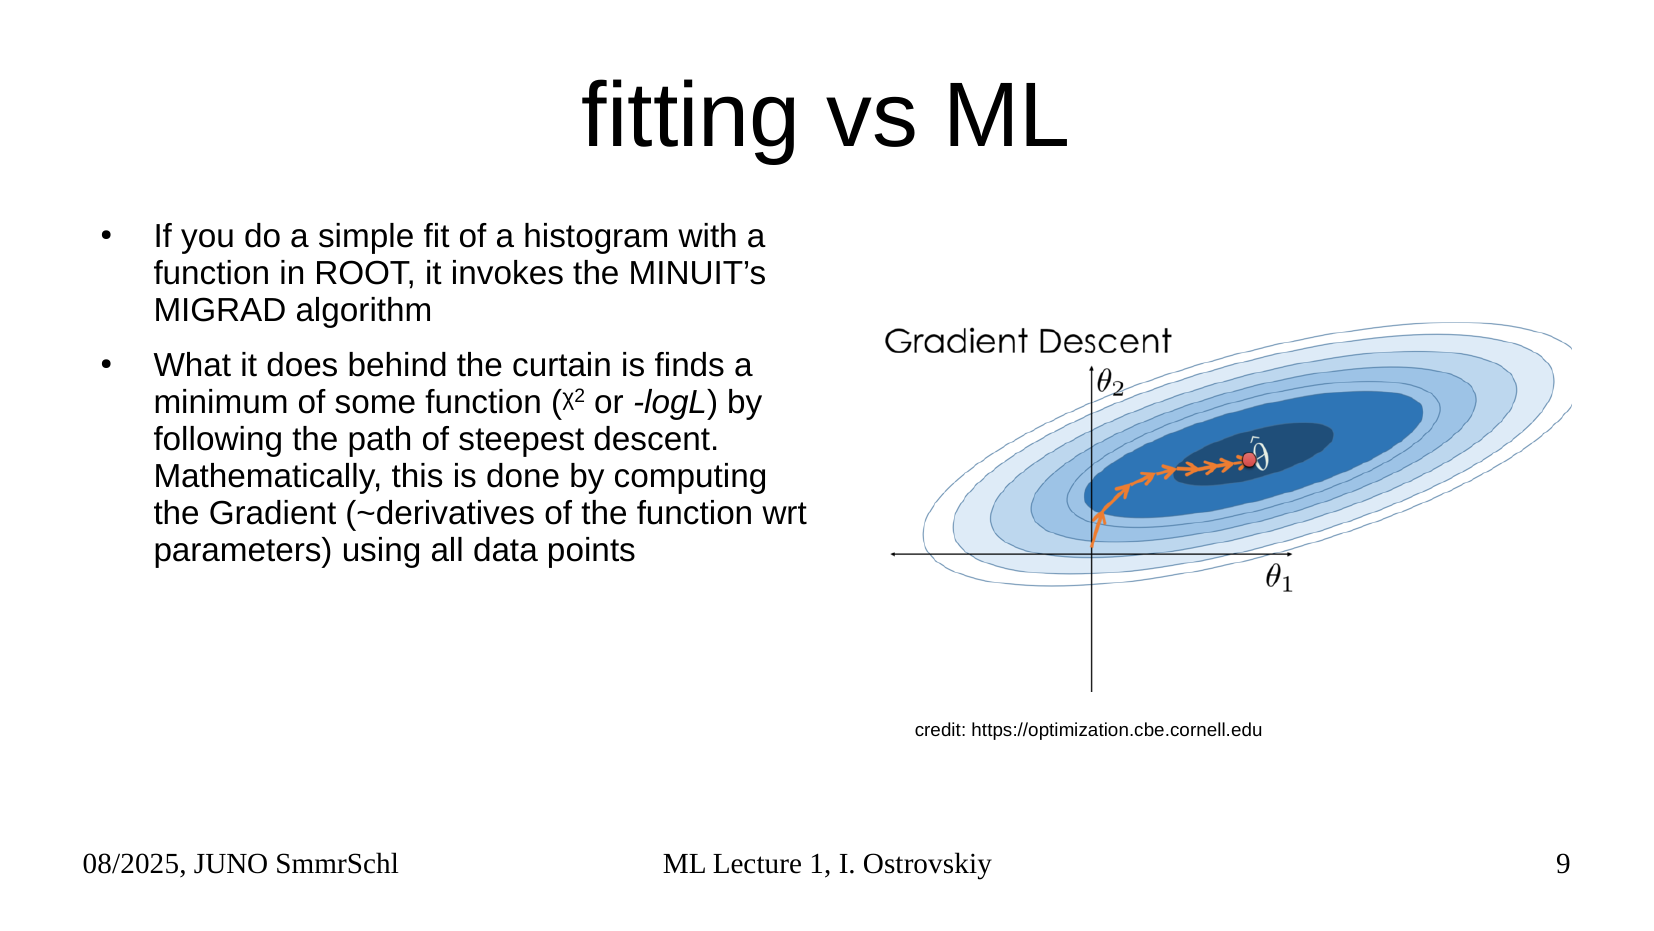

# fitting vs ML
If you do a simple fit of a histogram with a function in ROOT, it invokes the MINUIT’s MIGRAD algorithm
What it does behind the curtain is finds a minimum of some function (ᵡ2 or -logL) by following the path of steepest descent. Mathematically, this is done by computing the Gradient (~derivatives of the function wrt parameters) using all data points
credit: https://optimization.cbe.cornell.edu
08/2025, JUNO SmmrSchl
ML Lecture 1, I. Ostrovskiy
9